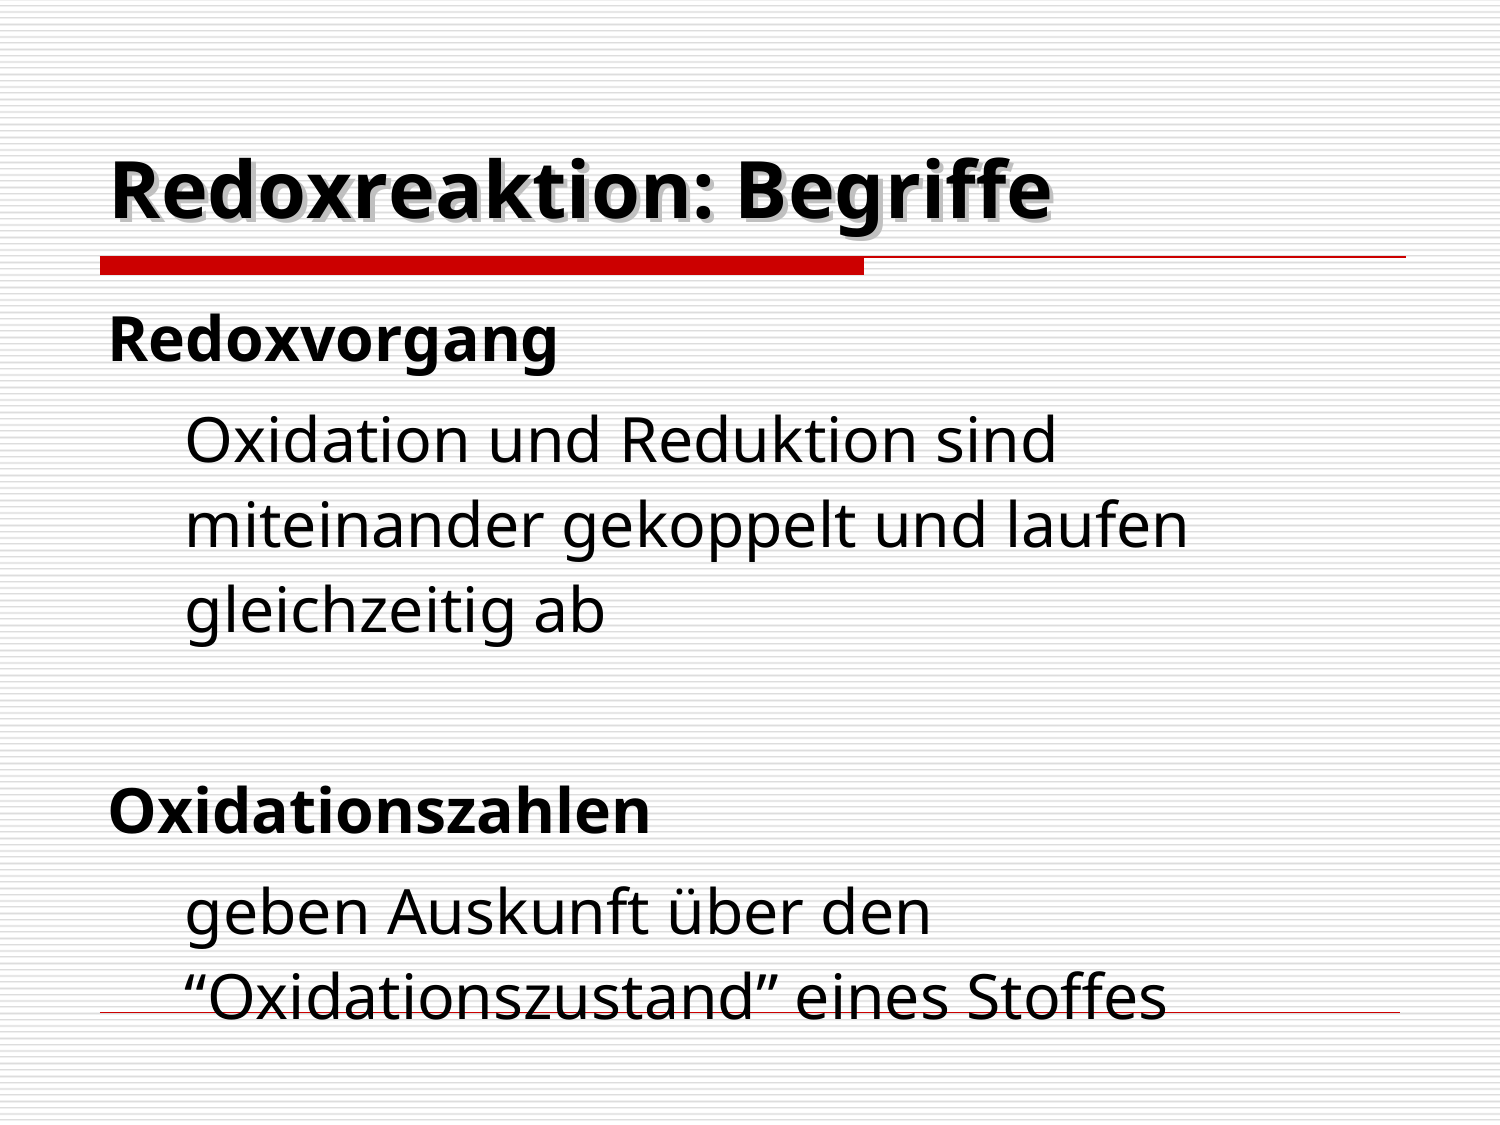

# Redoxreaktion: Begriffe
Redoxvorgang
	Oxidation und Reduktion sind miteinander gekoppelt und laufen gleichzeitig ab
Oxidationszahlen
	geben Auskunft über den “Oxidationszustand” eines Stoffes